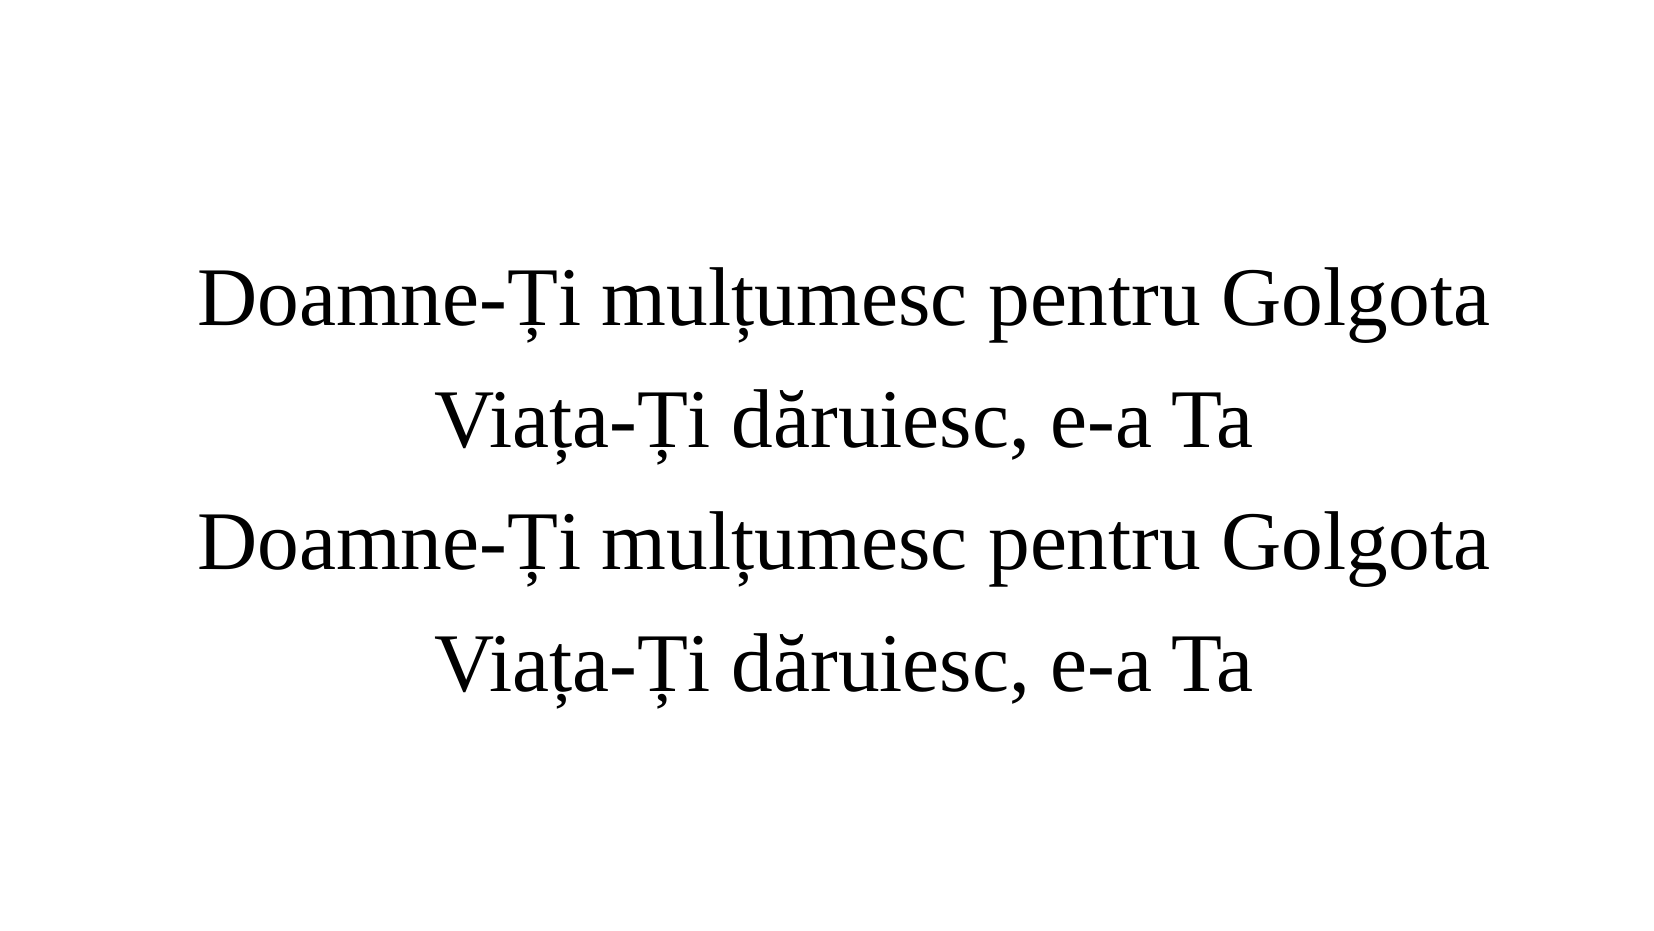

# Doamne-Ți mulțumesc pentru Golgota
Viața-Ți dăruiesc, e-a Ta
Doamne-Ți mulțumesc pentru Golgota
Viața-Ți dăruiesc, e-a Ta